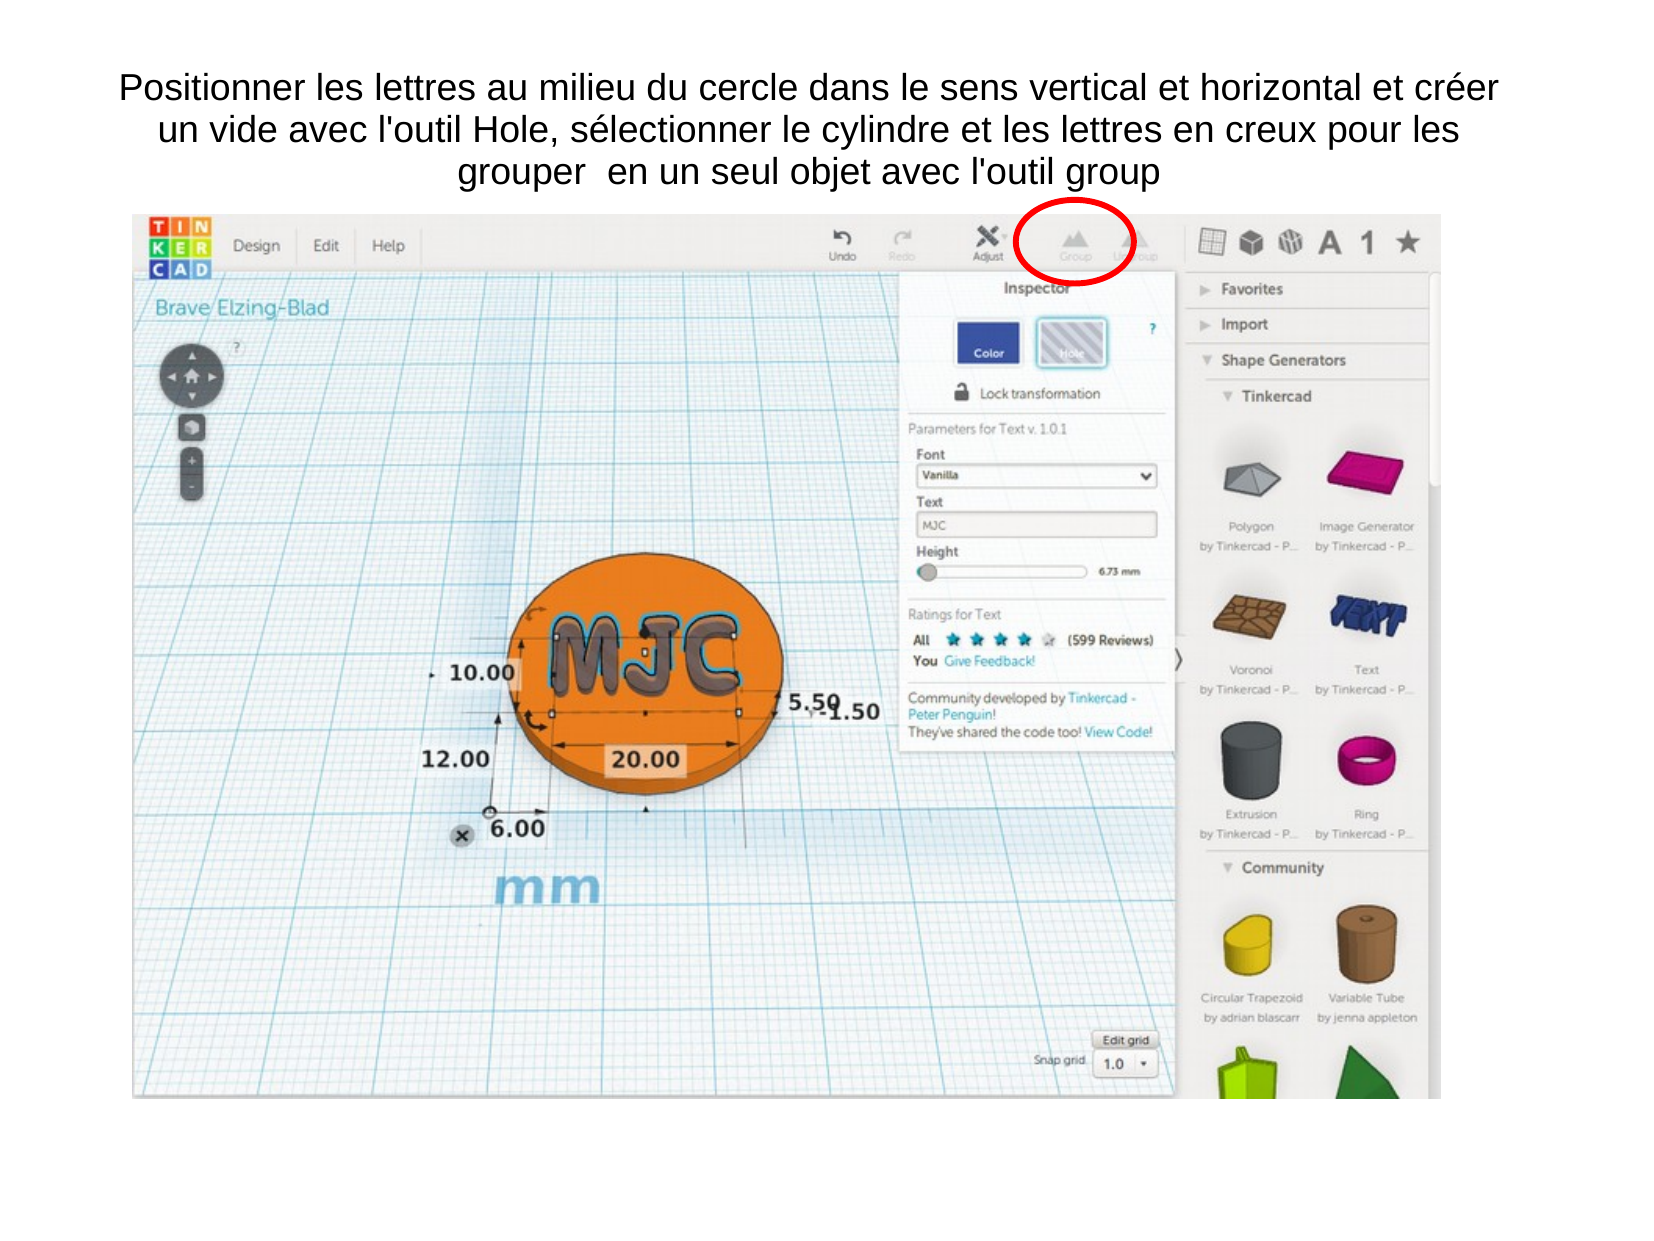

Positionner les lettres au milieu du cercle dans le sens vertical et horizontal et créer un vide avec l'outil Hole, sélectionner le cylindre et les lettres en creux pour les grouper en un seul objet avec l'outil group